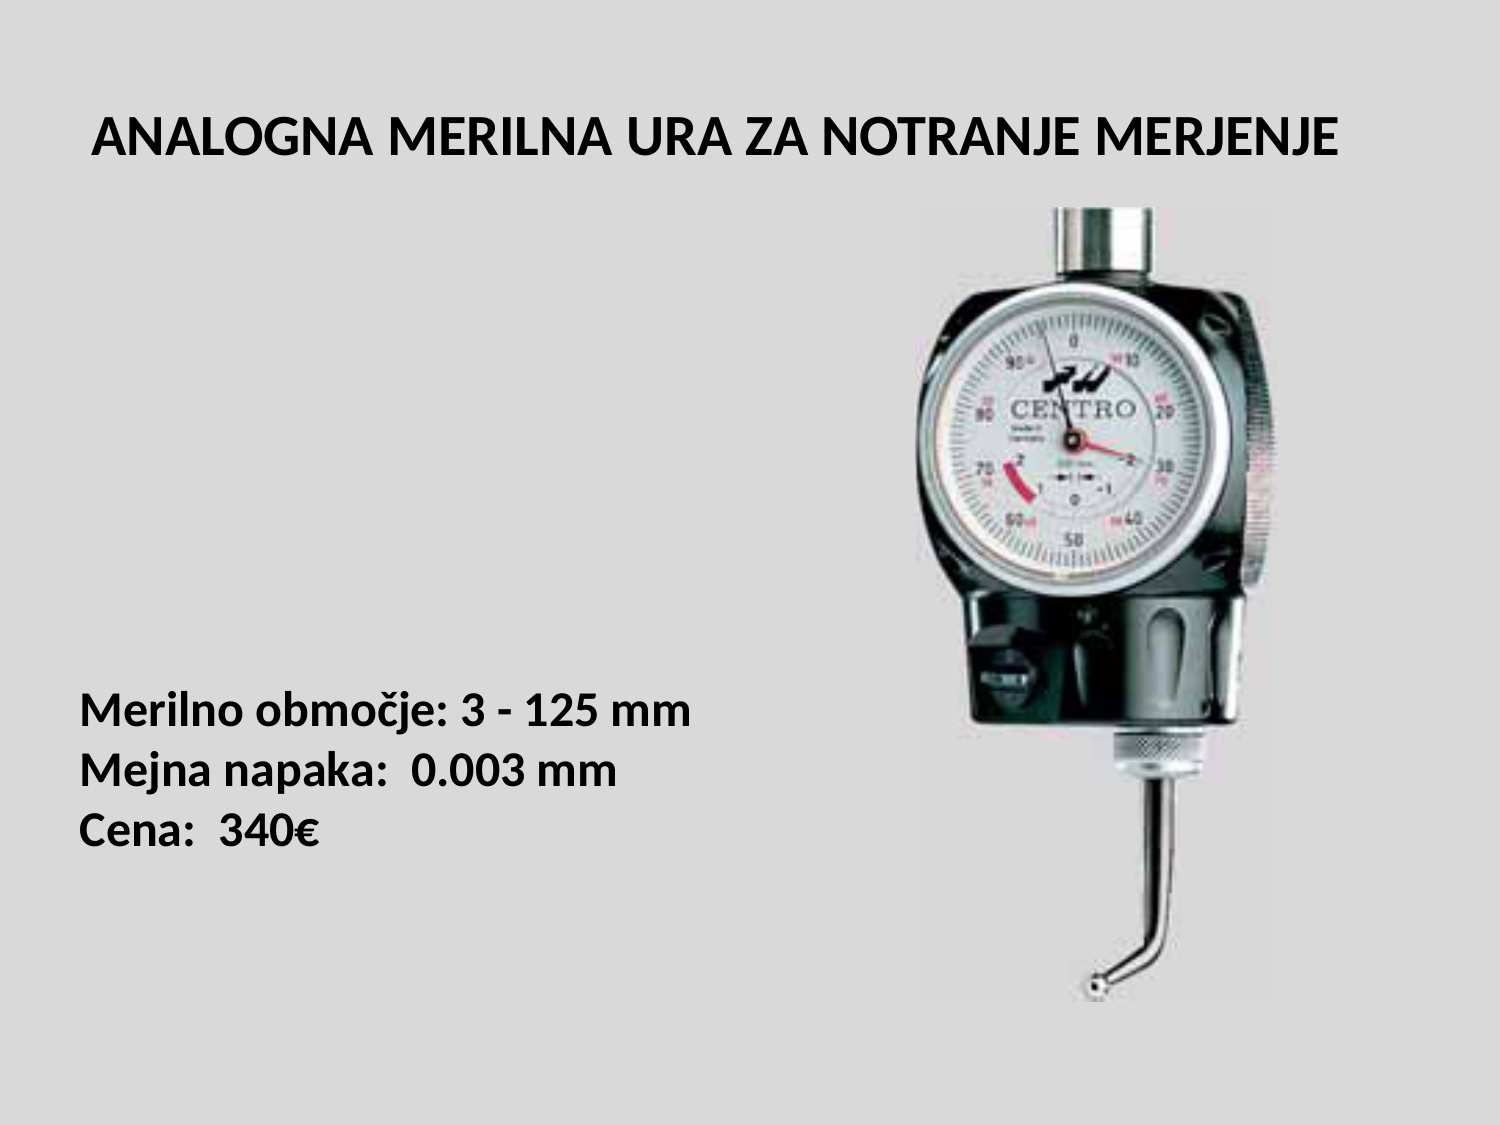

ANALOGNA MERILNA URA ZA NOTRANJE MERJENJE
Merilno območje: 3 - 125 mm
Mejna napaka: 0.003 mm
Cena: 340€